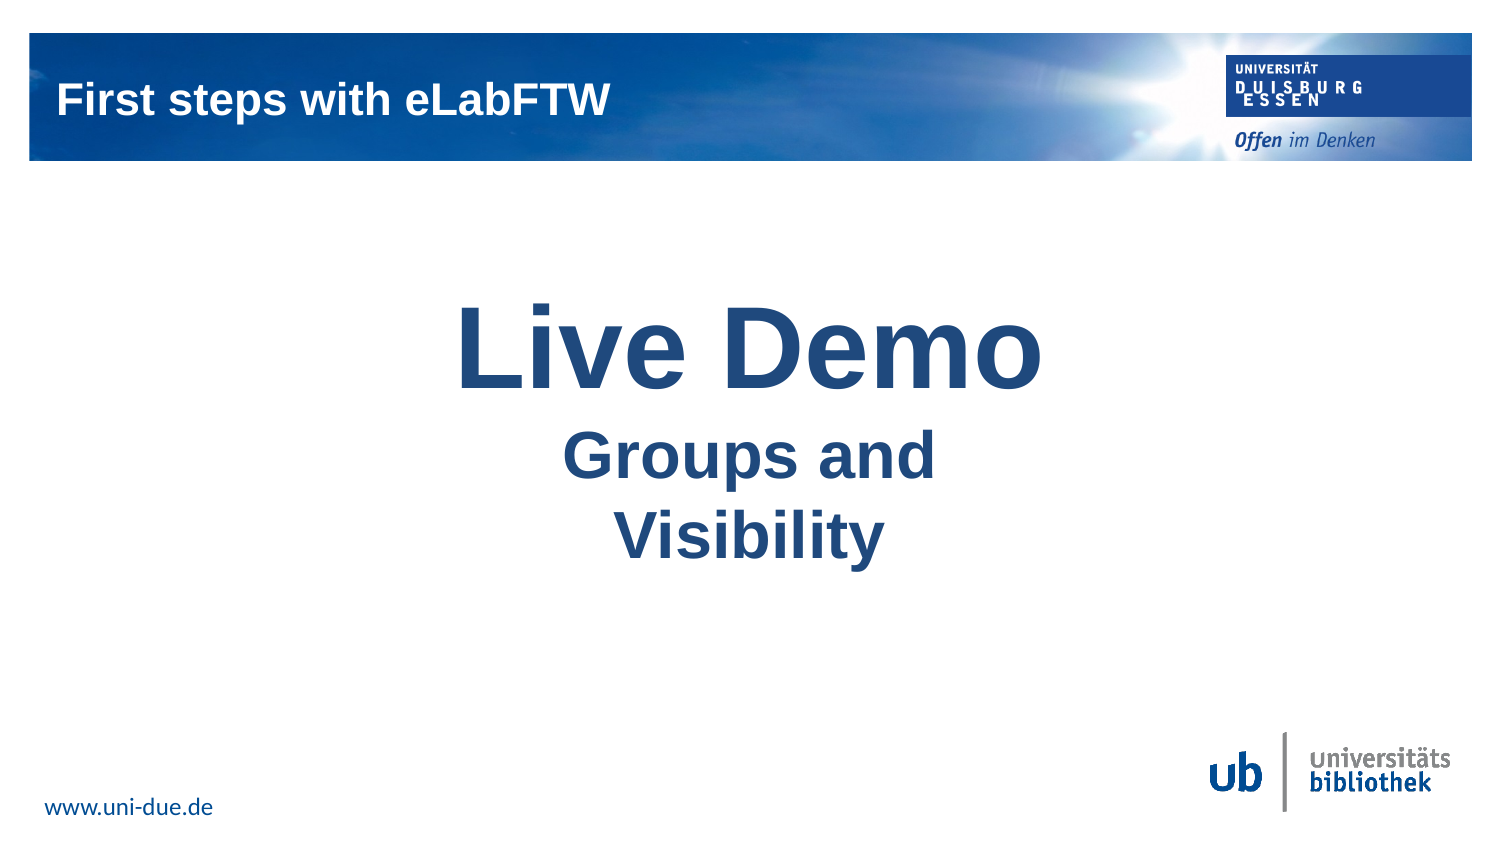

First steps with eLabFTW
Live Demo
Groups and
Visibility
www.uni-due.de